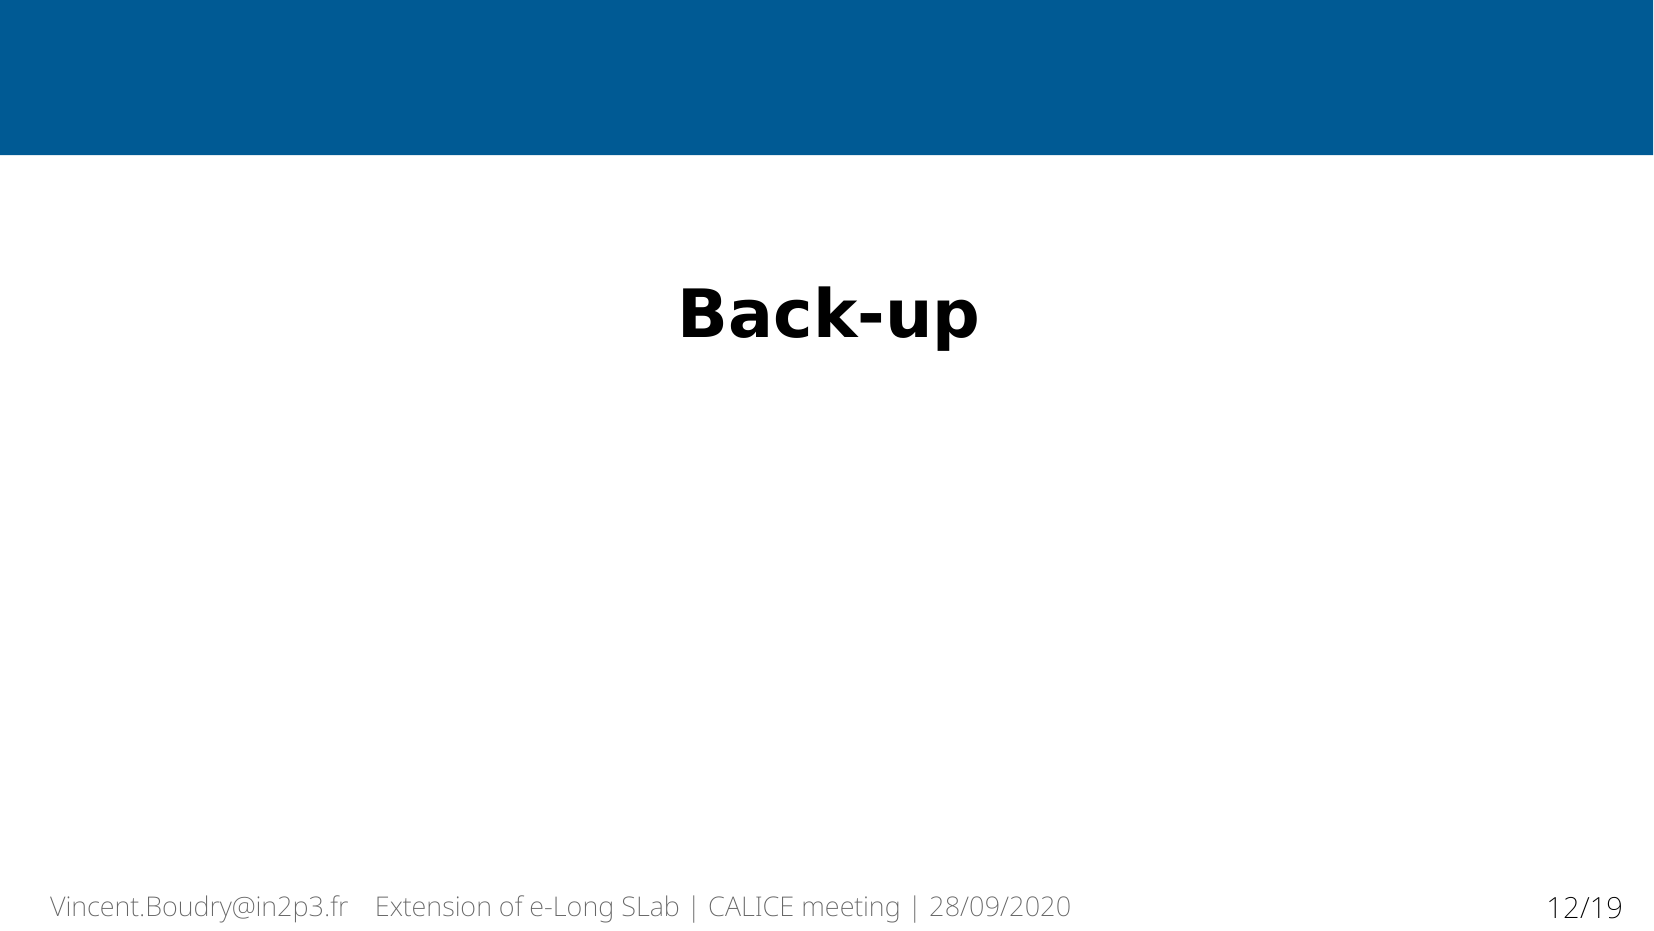

# Back-up
Vincent.Boudry@in2p3.fr
Extension of e-Long SLab | CALICE meeting | 28/09/2020
12